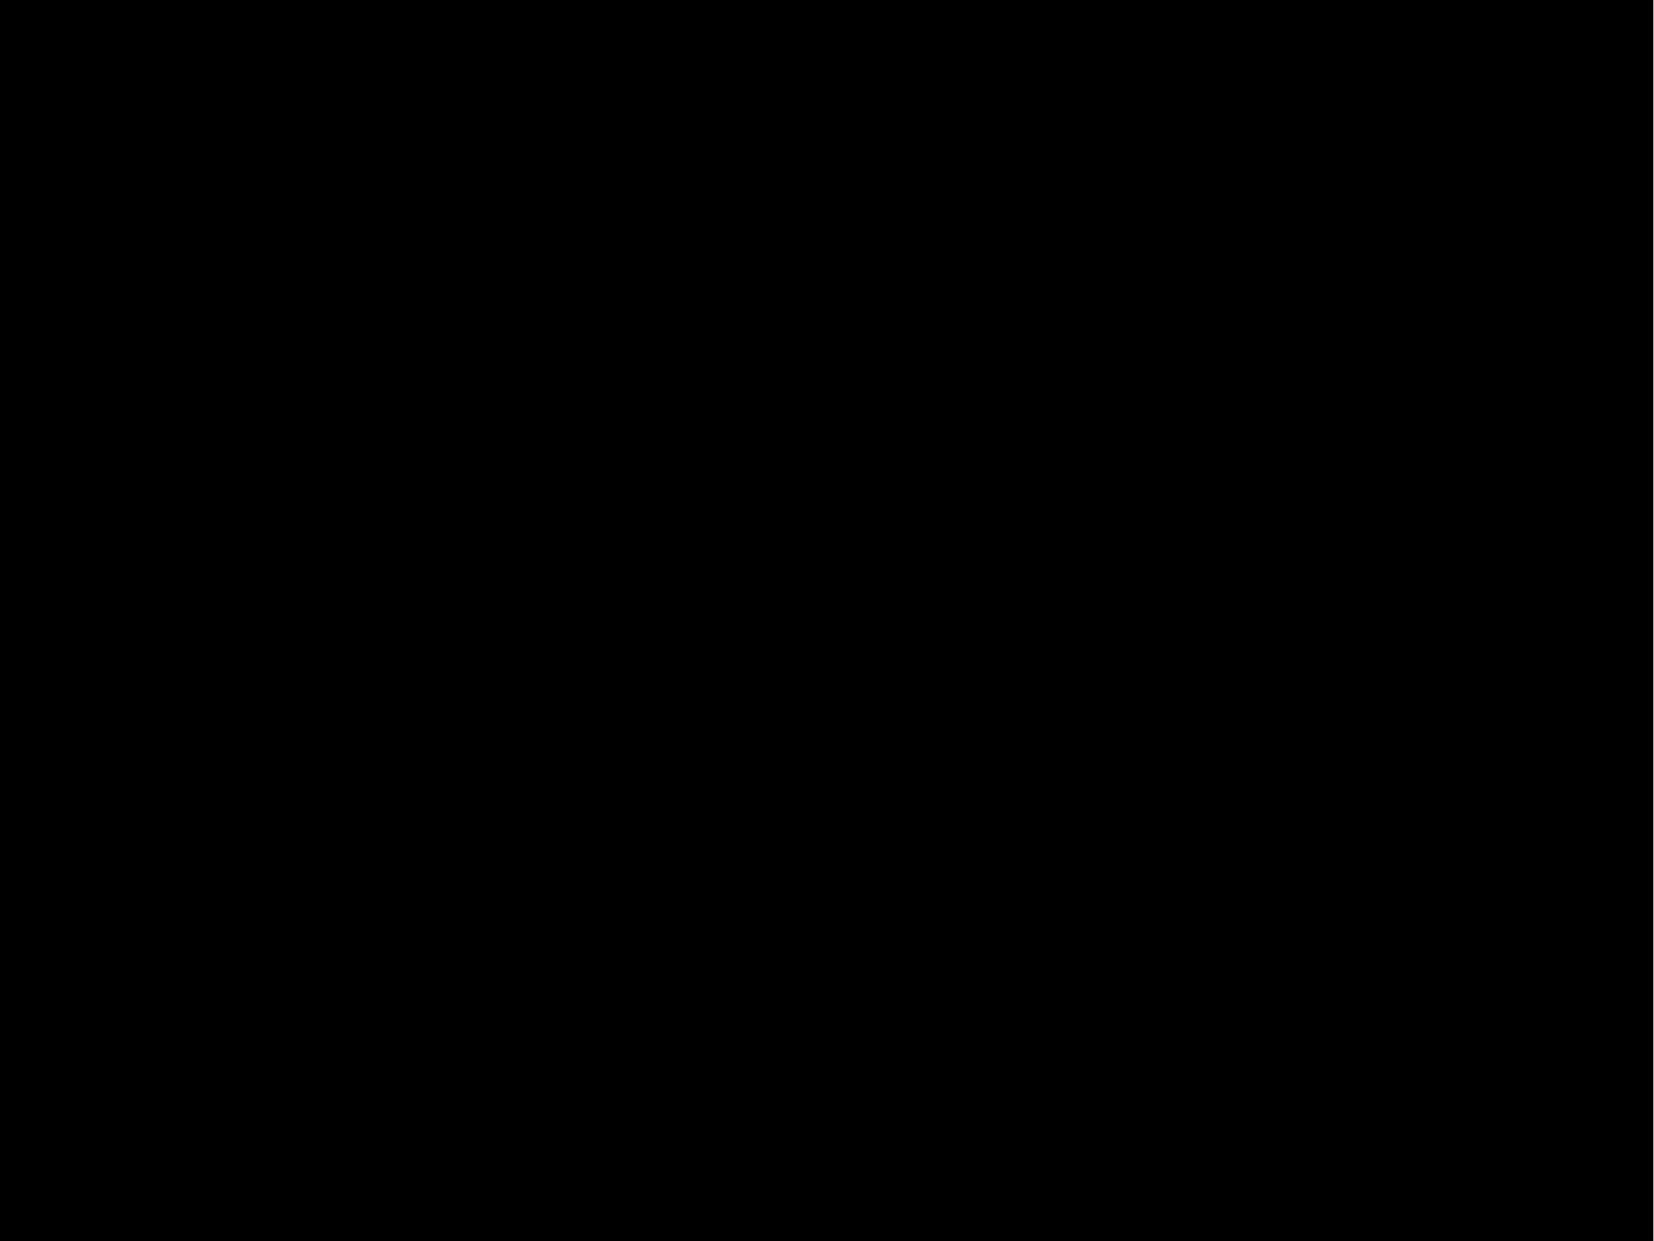

# GÉNÉRATION
 Une illustration montrant le rapport de sens entre le mot latin et le mot
 français qui en provient.